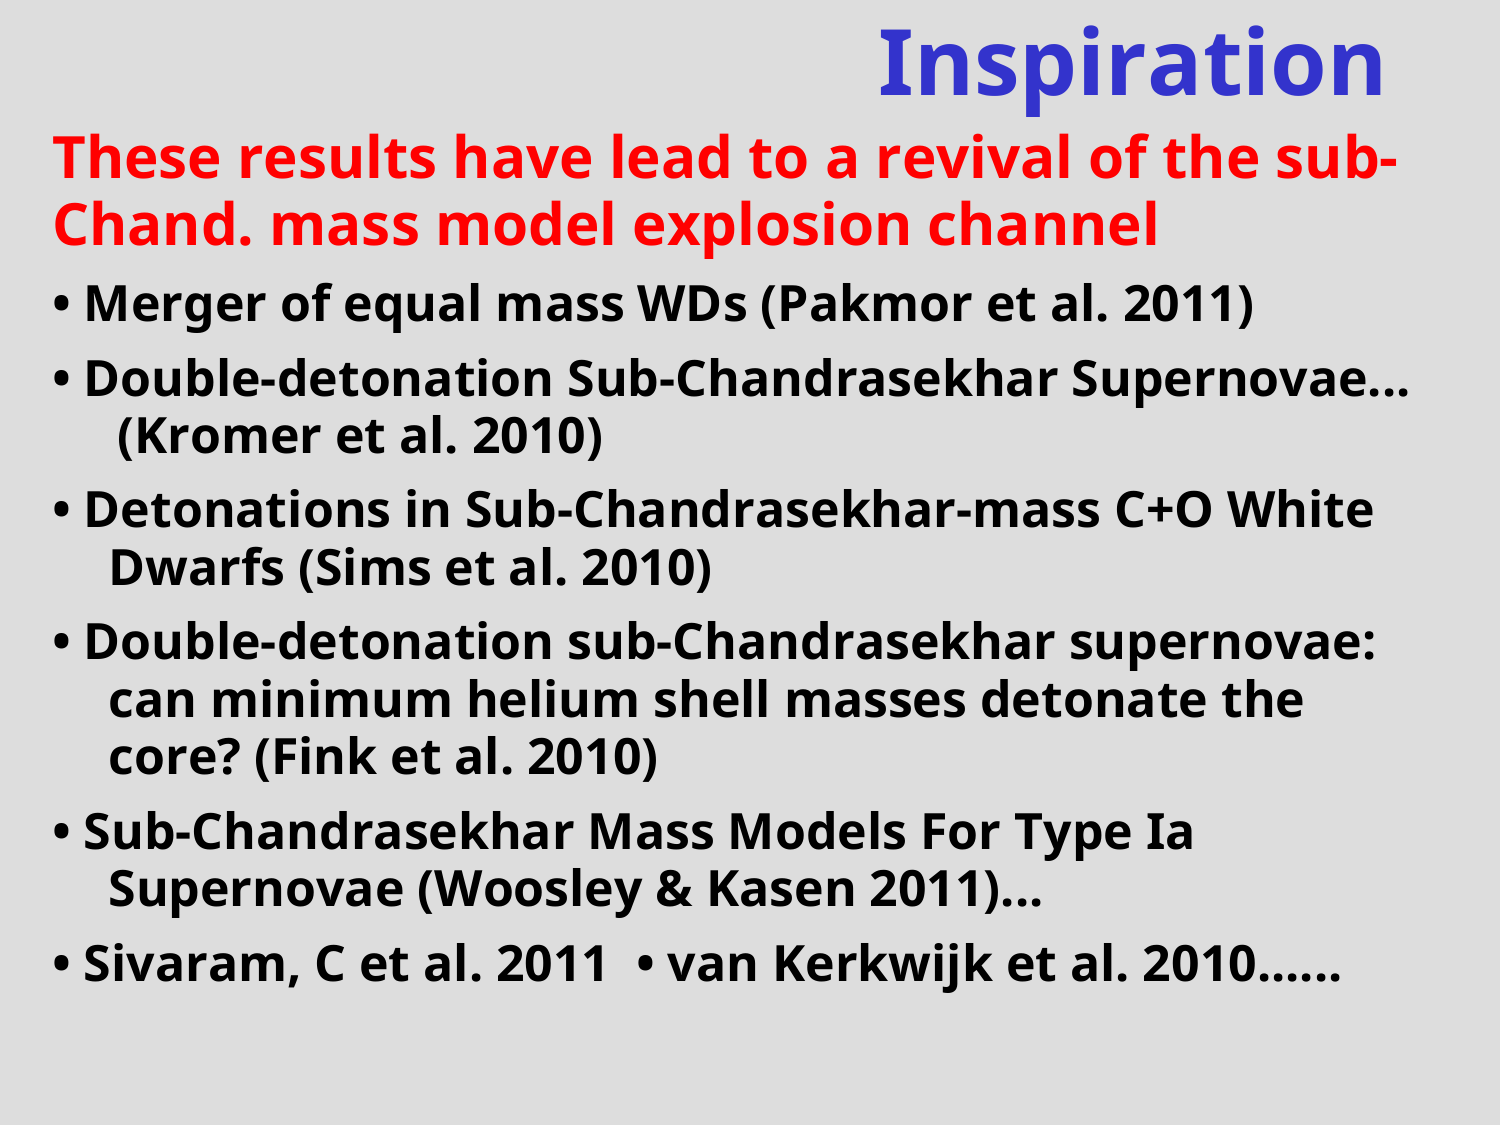

Inspiration
These results have lead to a revival of the sub-Chand. mass model explosion channel
• Merger of equal mass WDs (Pakmor et al. 2011)
• Double-detonation Sub-Chandrasekhar Supernovae... (Kromer et al. 2010)
• Detonations in Sub-Chandrasekhar-mass C+O White Dwarfs (Sims et al. 2010)
• Double-detonation sub-Chandrasekhar supernovae: can minimum helium shell masses detonate the core? (Fink et al. 2010)
• Sub-Chandrasekhar Mass Models For Type Ia Supernovae (Woosley & Kasen 2011)...
• Sivaram, C et al. 2011 • van Kerkwijk et al. 2010......